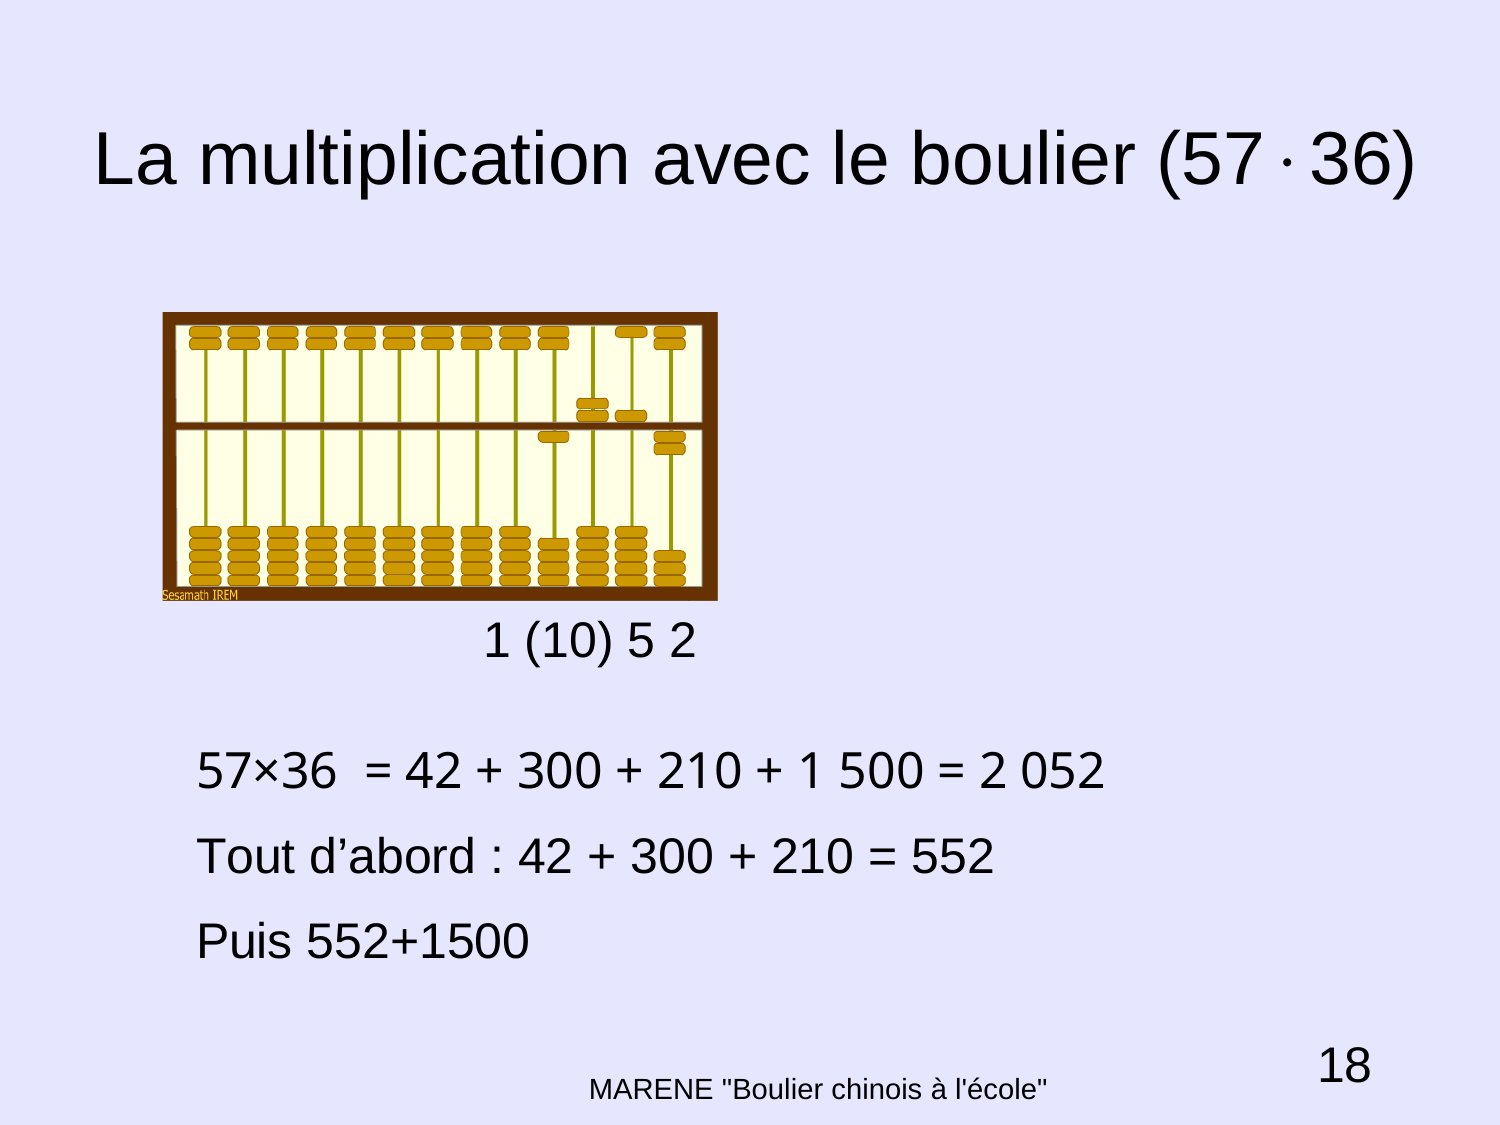

# La multiplication avec le boulier (57×36)
1 (10) 5 2
57×36 = 42 + 300 + 210 + 1 500 = 2 052
Tout d’abord : 42 + 300 + 210 = 552
Puis 552+1500
18